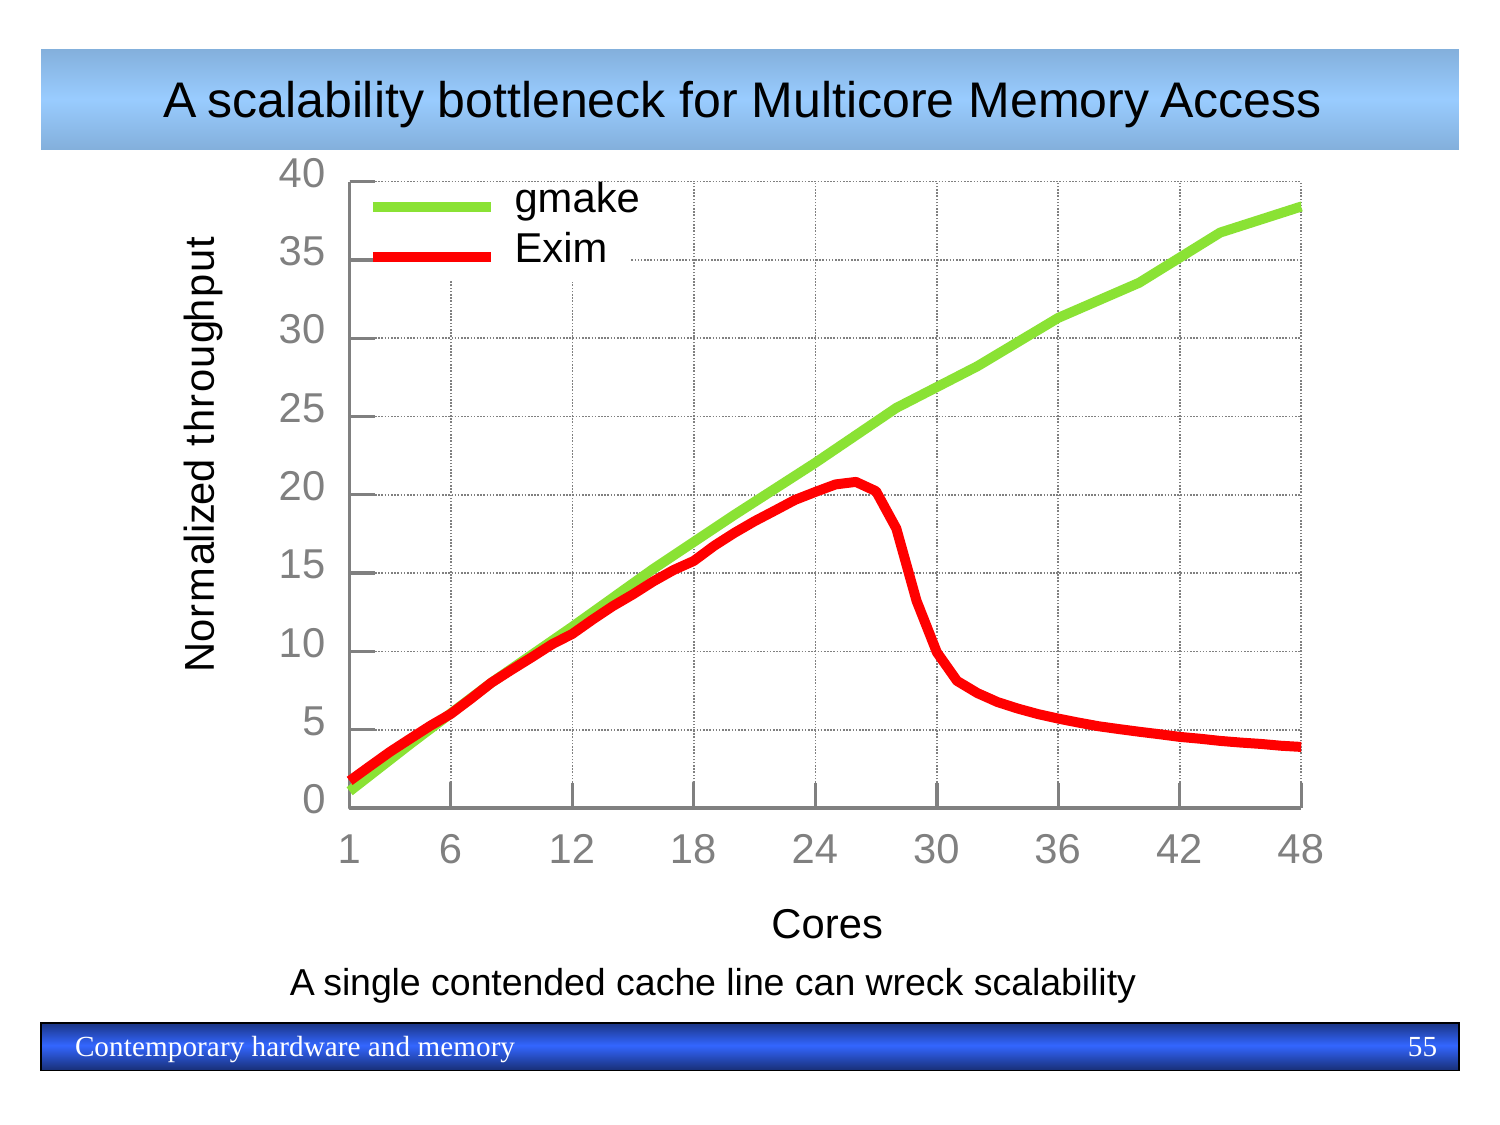

# A scalability bottleneck for Multicore Memory Access
40
gmake
t
Exim
35
u
p
h
30
g
u
o
r
25
h
t
d
20
e
z
i
l
a
15
m
r
o
10
N
5
0
1
6
12
18
24
30
36
42
48
Cores
A single contended cache line can wreck scalability
Contemporary hardware and memory
55